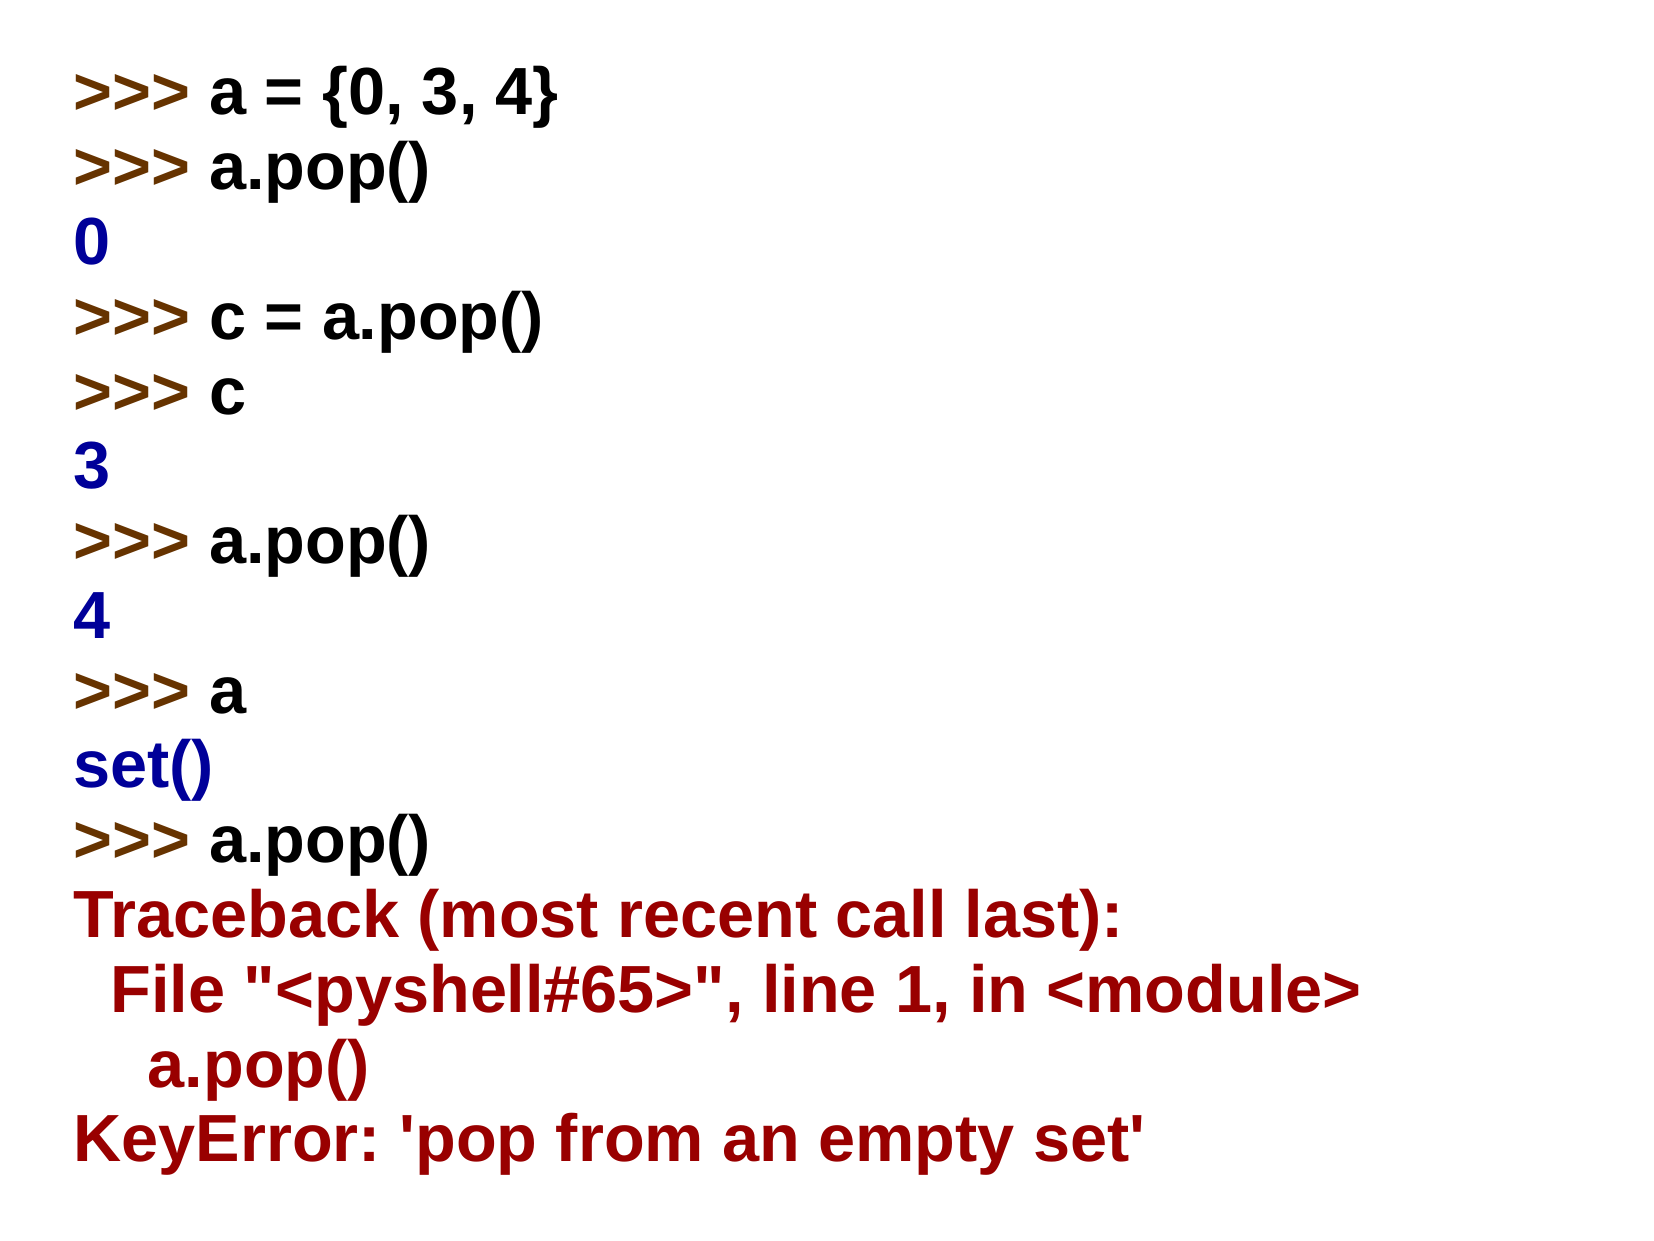

>>> a = {0, 3, 4}
>>> a.pop()
0
>>> c = a.pop()
>>> c
3
>>> a.pop()
4
>>> a
set()
>>> a.pop()
Traceback (most recent call last):
 File "<pyshell#65>", line 1, in <module>
 a.pop()
KeyError: 'pop from an empty set'